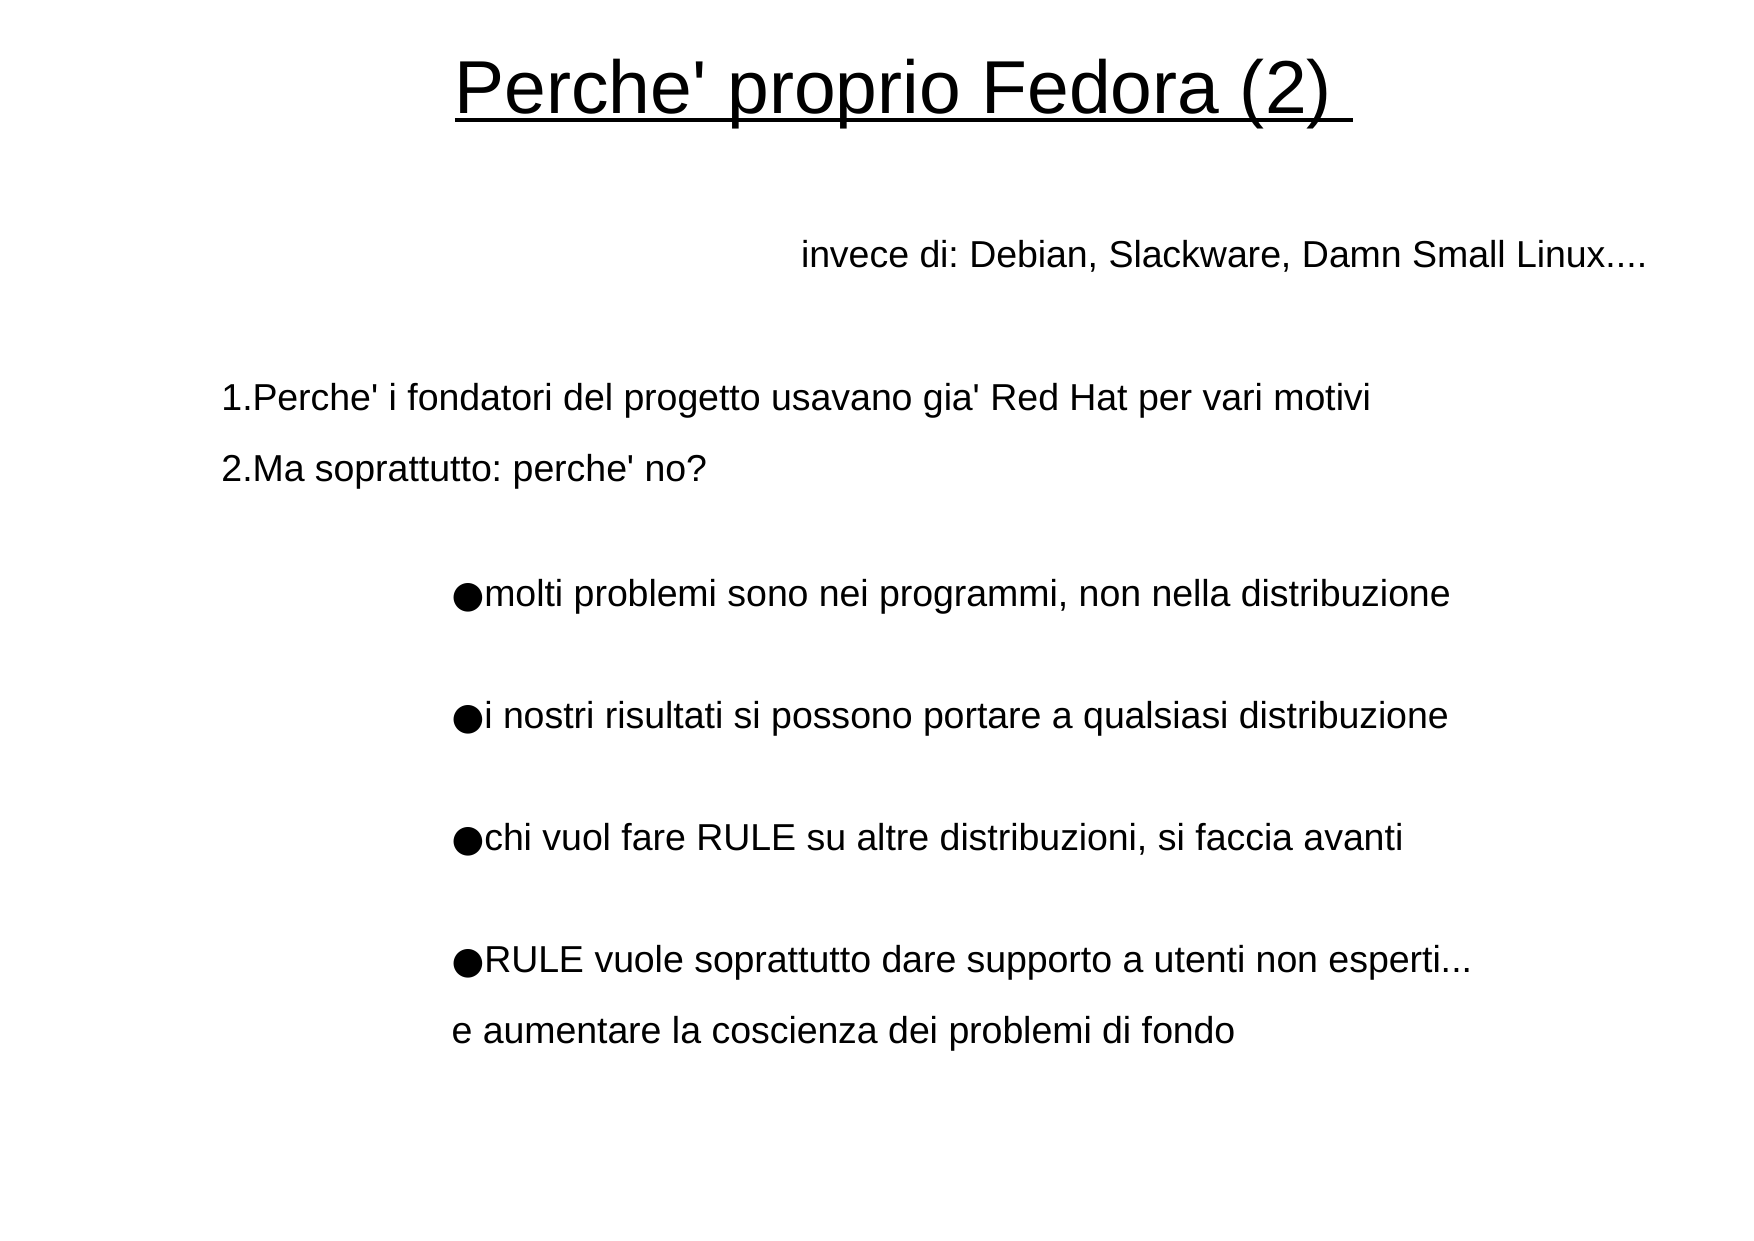

Perche' proprio Fedora (2)
invece di: Debian, Slackware, Damn Small Linux....
Perche' i fondatori del progetto usavano gia' Red Hat per vari motivi
Ma soprattutto: perche' no?
molti problemi sono nei programmi, non nella distribuzione
i nostri risultati si possono portare a qualsiasi distribuzione
chi vuol fare RULE su altre distribuzioni, si faccia avanti
RULE vuole soprattutto dare supporto a utenti non esperti...
e aumentare la coscienza dei problemi di fondo